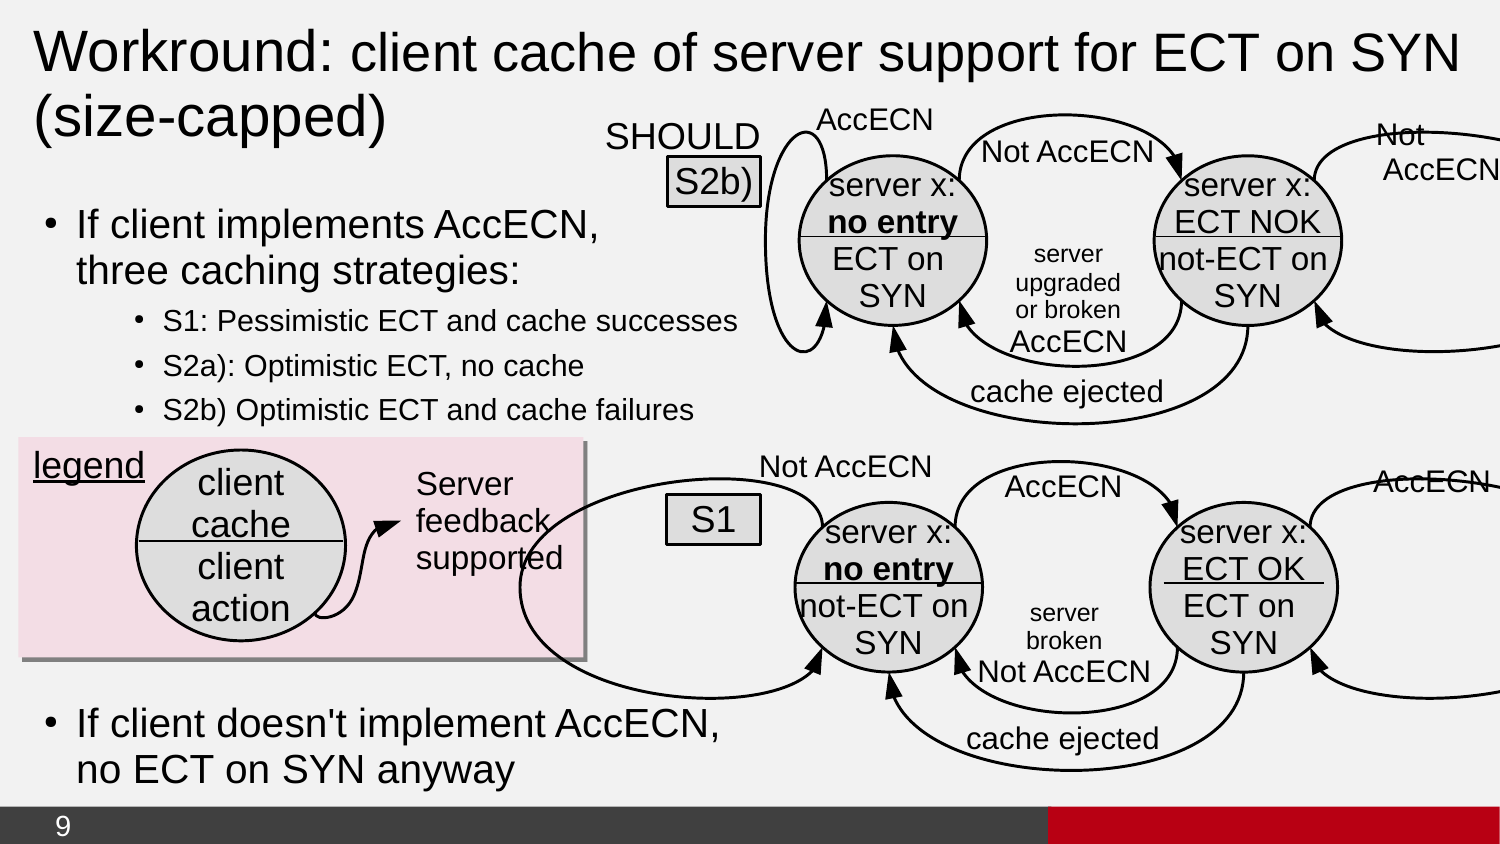

# Workround: client cache of server support for ECT on SYN (size-capped)
AccECN
SHOULD
Not
 AccECN
Not AccECN
server x:
 no entry
ECT on
SYN
server x:
 ECT NOK
not-ECT on
SYN
S2b)
If client implements AccECN,
three caching strategies:
S1: Pessimistic ECT and cache successes
S2a): Optimistic ECT, no cache
S2b) Optimistic ECT and cache failures
If client doesn't implement AccECN,
no ECT on SYN anyway
server
upgraded
or broken
AccECN
cache ejected
legend
Not AccECN
client
 cache
client
action
AccECN
Server
feedback
supported
AccECN
S1
server x:
 no entry
not-ECT on
SYN
server x:
 ECT OK
ECT on
SYN
server
broken
Not AccECN
cache ejected
9